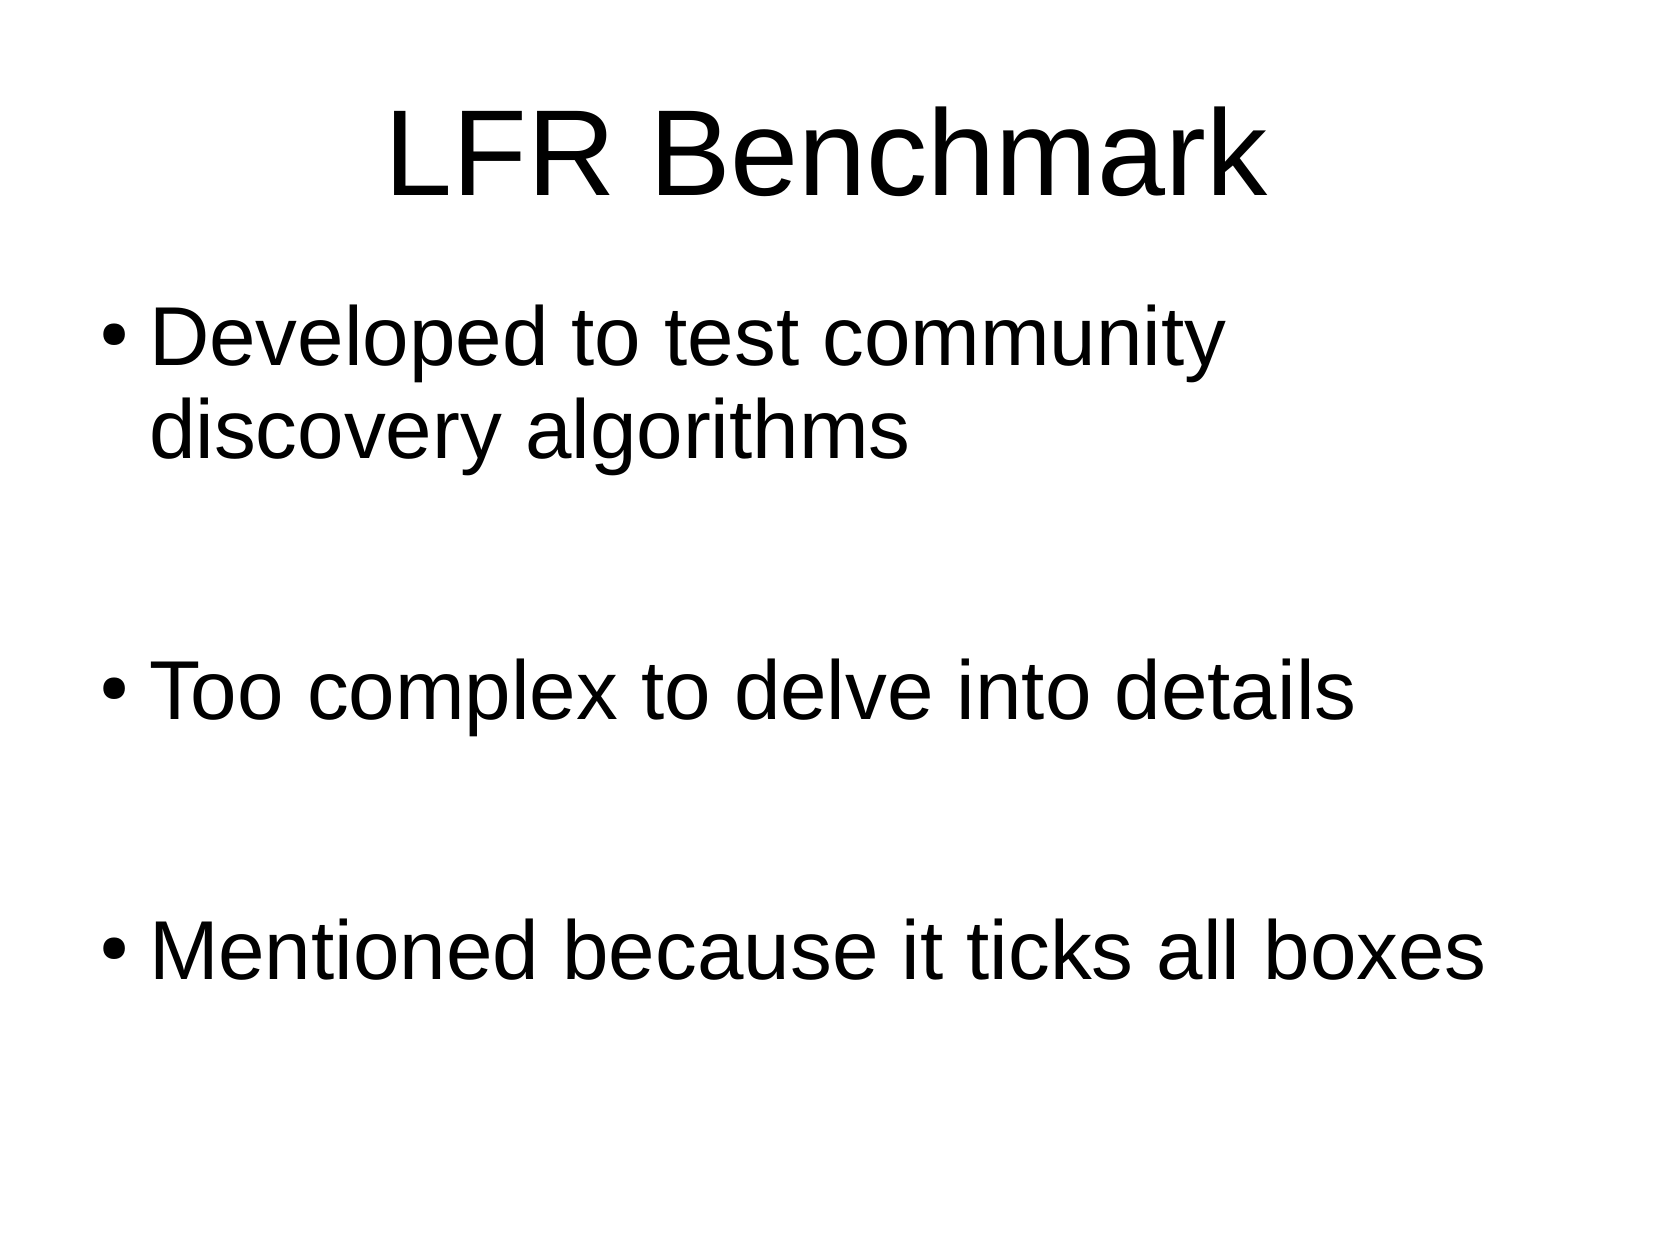

# LFR Benchmark
Developed to test community discovery algorithms
Too complex to delve into details
Mentioned because it ticks all boxes